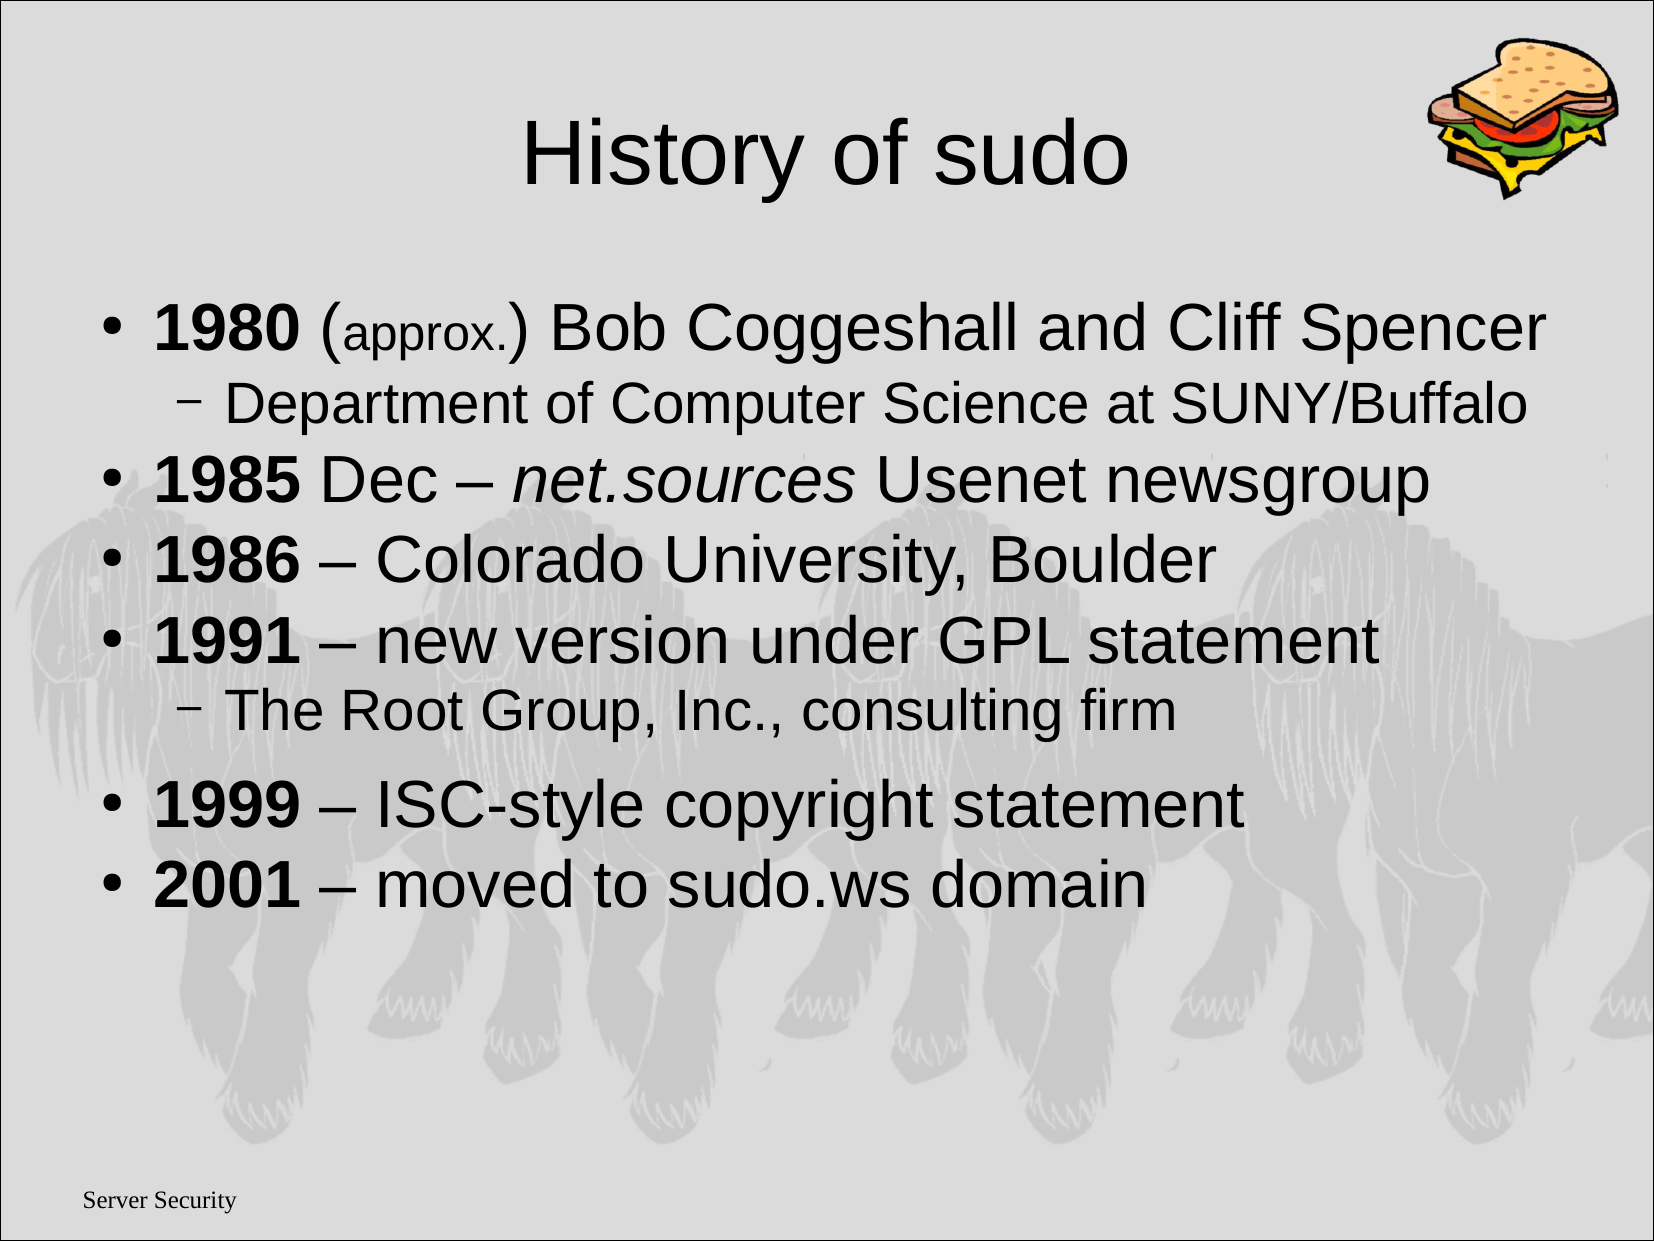

# History of sudo
1980 (approx.) Bob Coggeshall and Cliff Spencer
Department of Computer Science at SUNY/Buffalo
1985 Dec – net.sources Usenet newsgroup
1986 – Colorado University, Boulder
1991 – new version under GPL statement
The Root Group, Inc., consulting firm
1999 – ISC-style copyright statement
2001 – moved to sudo.ws domain